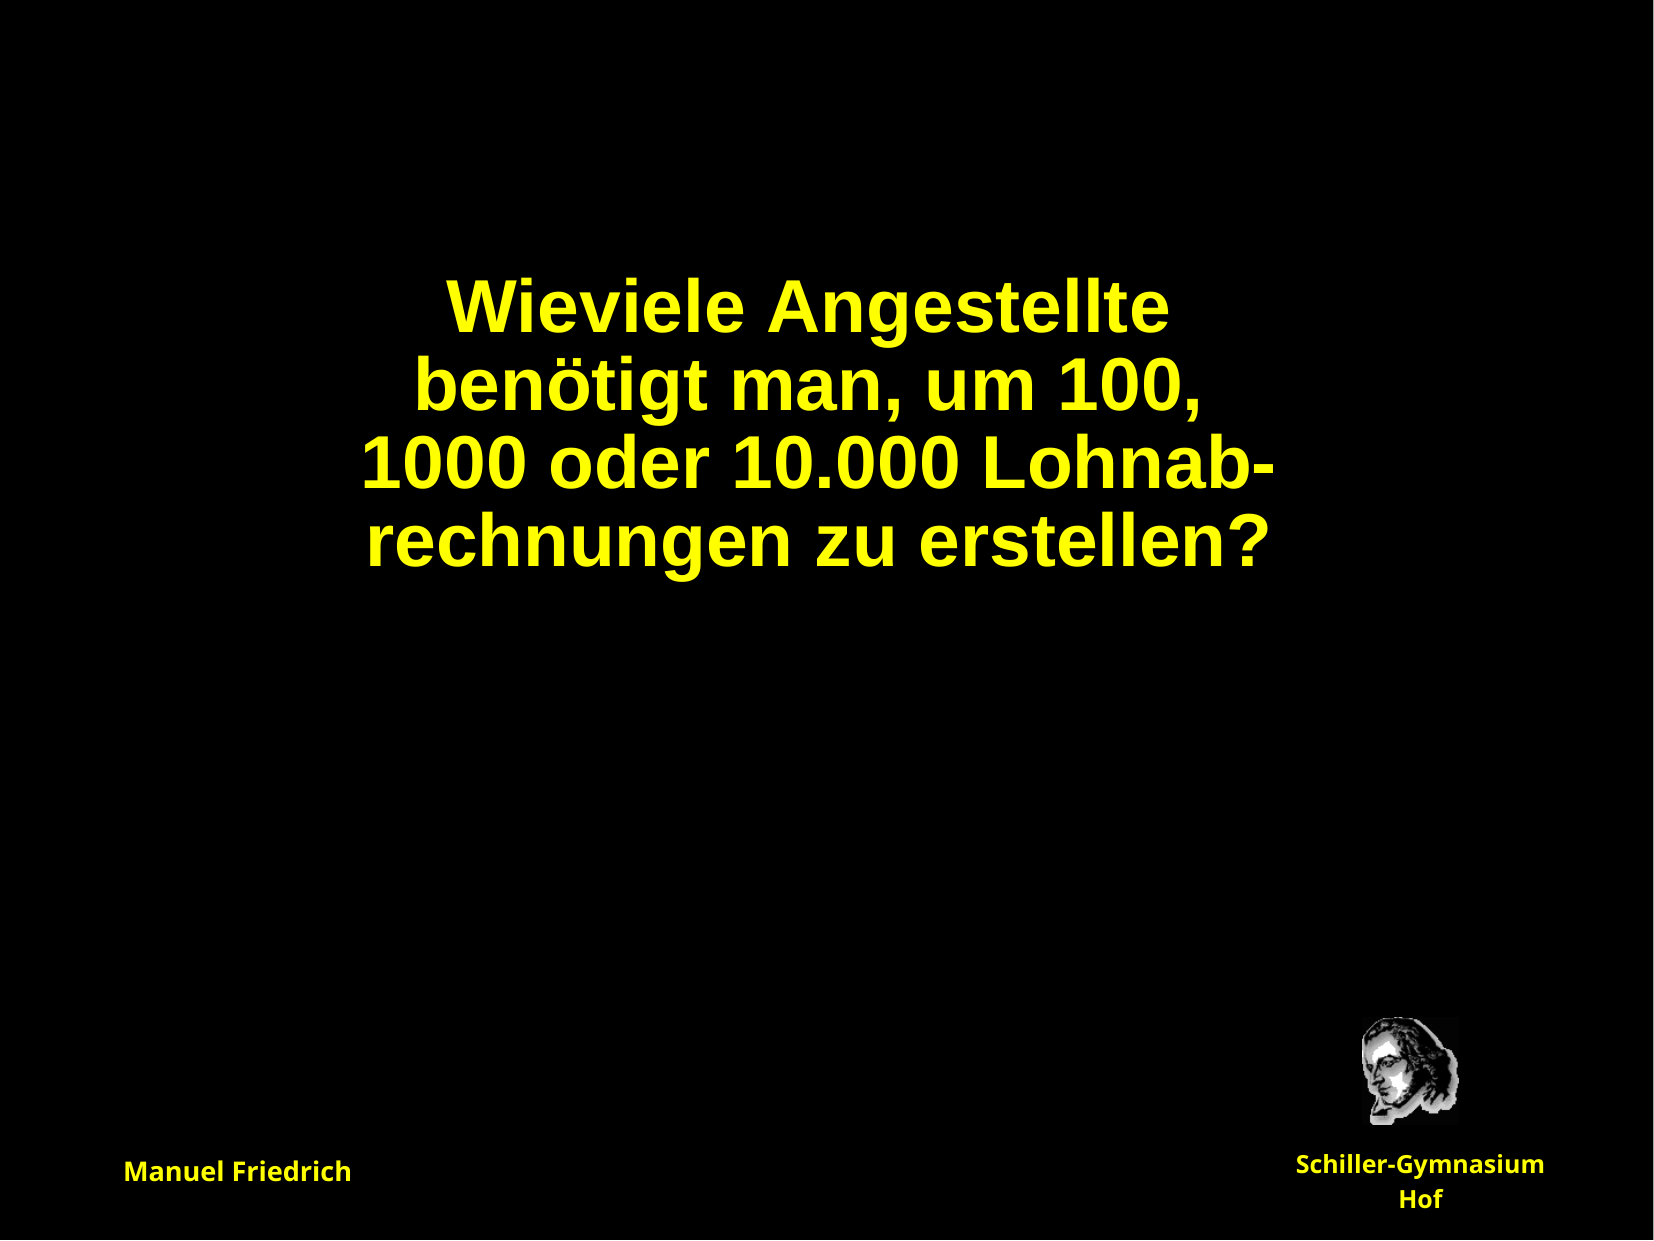

Wieviele Angestellte
benötigt man, um 100,
1000 oder 10.000 Lohnab-
rechnungen zu erstellen?
Schiller-Gymnasium
Hof
Manuel Friedrich